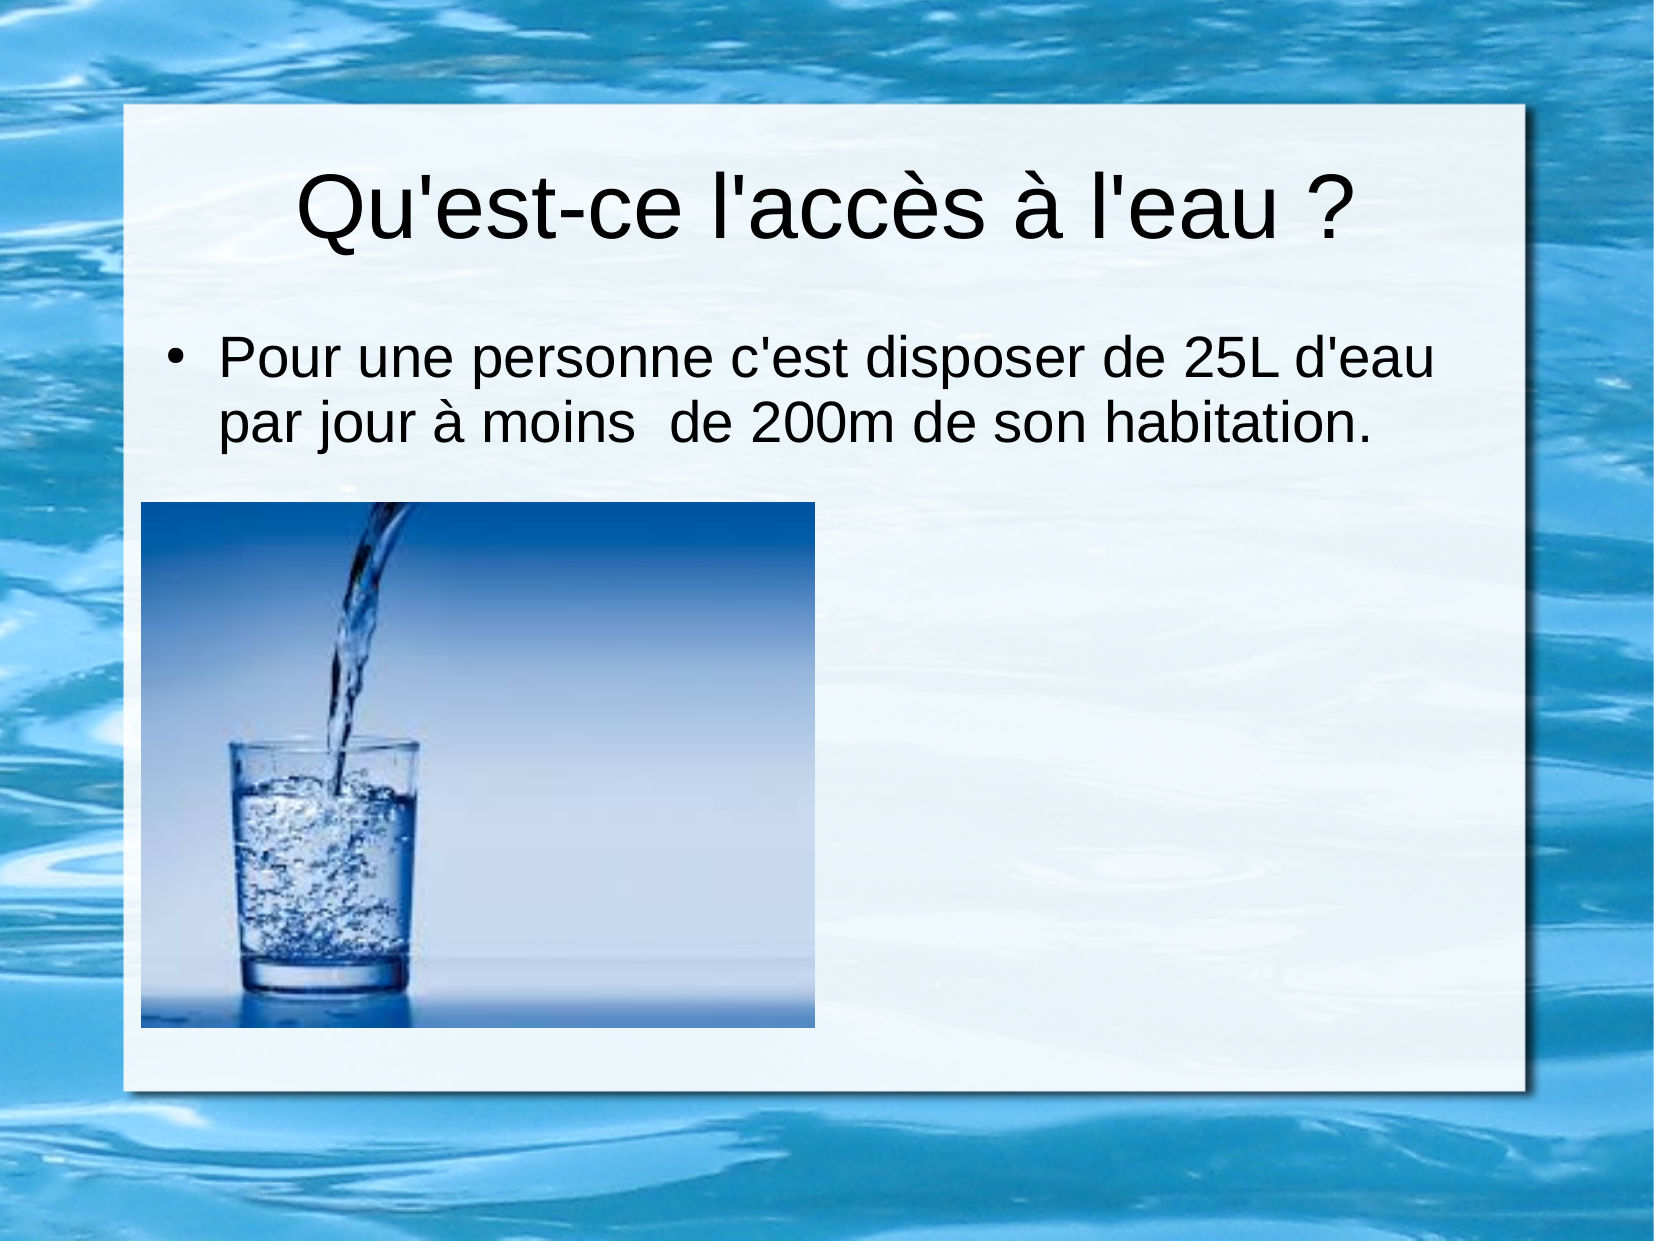

# Qu'est-ce l'accès à l'eau ?
Pour une personne c'est disposer de 25L d'eau par jour à moins de 200m de son habitation.